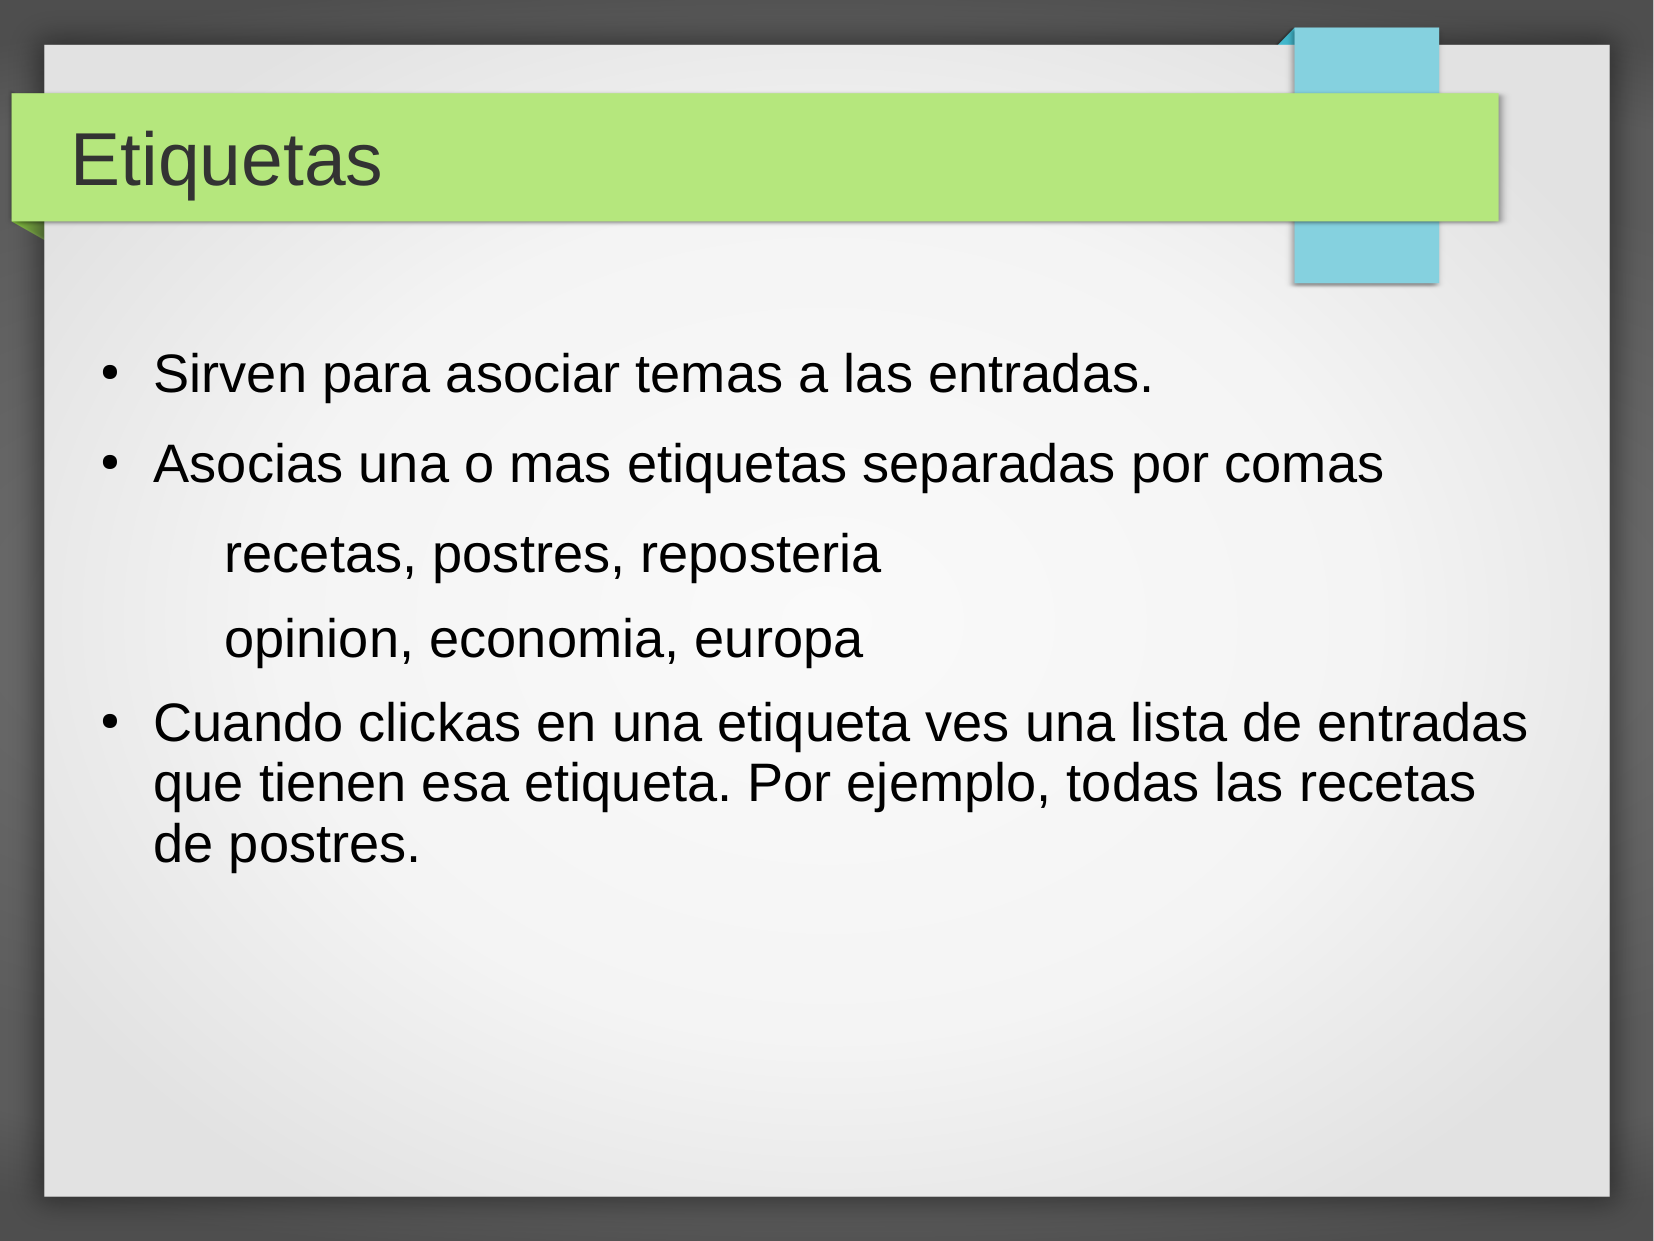

# Etiquetas
Sirven para asociar temas a las entradas.
Asocias una o mas etiquetas separadas por comas
recetas, postres, reposteria
opinion, economia, europa
Cuando clickas en una etiqueta ves una lista de entradas que tienen esa etiqueta. Por ejemplo, todas las recetas de postres.